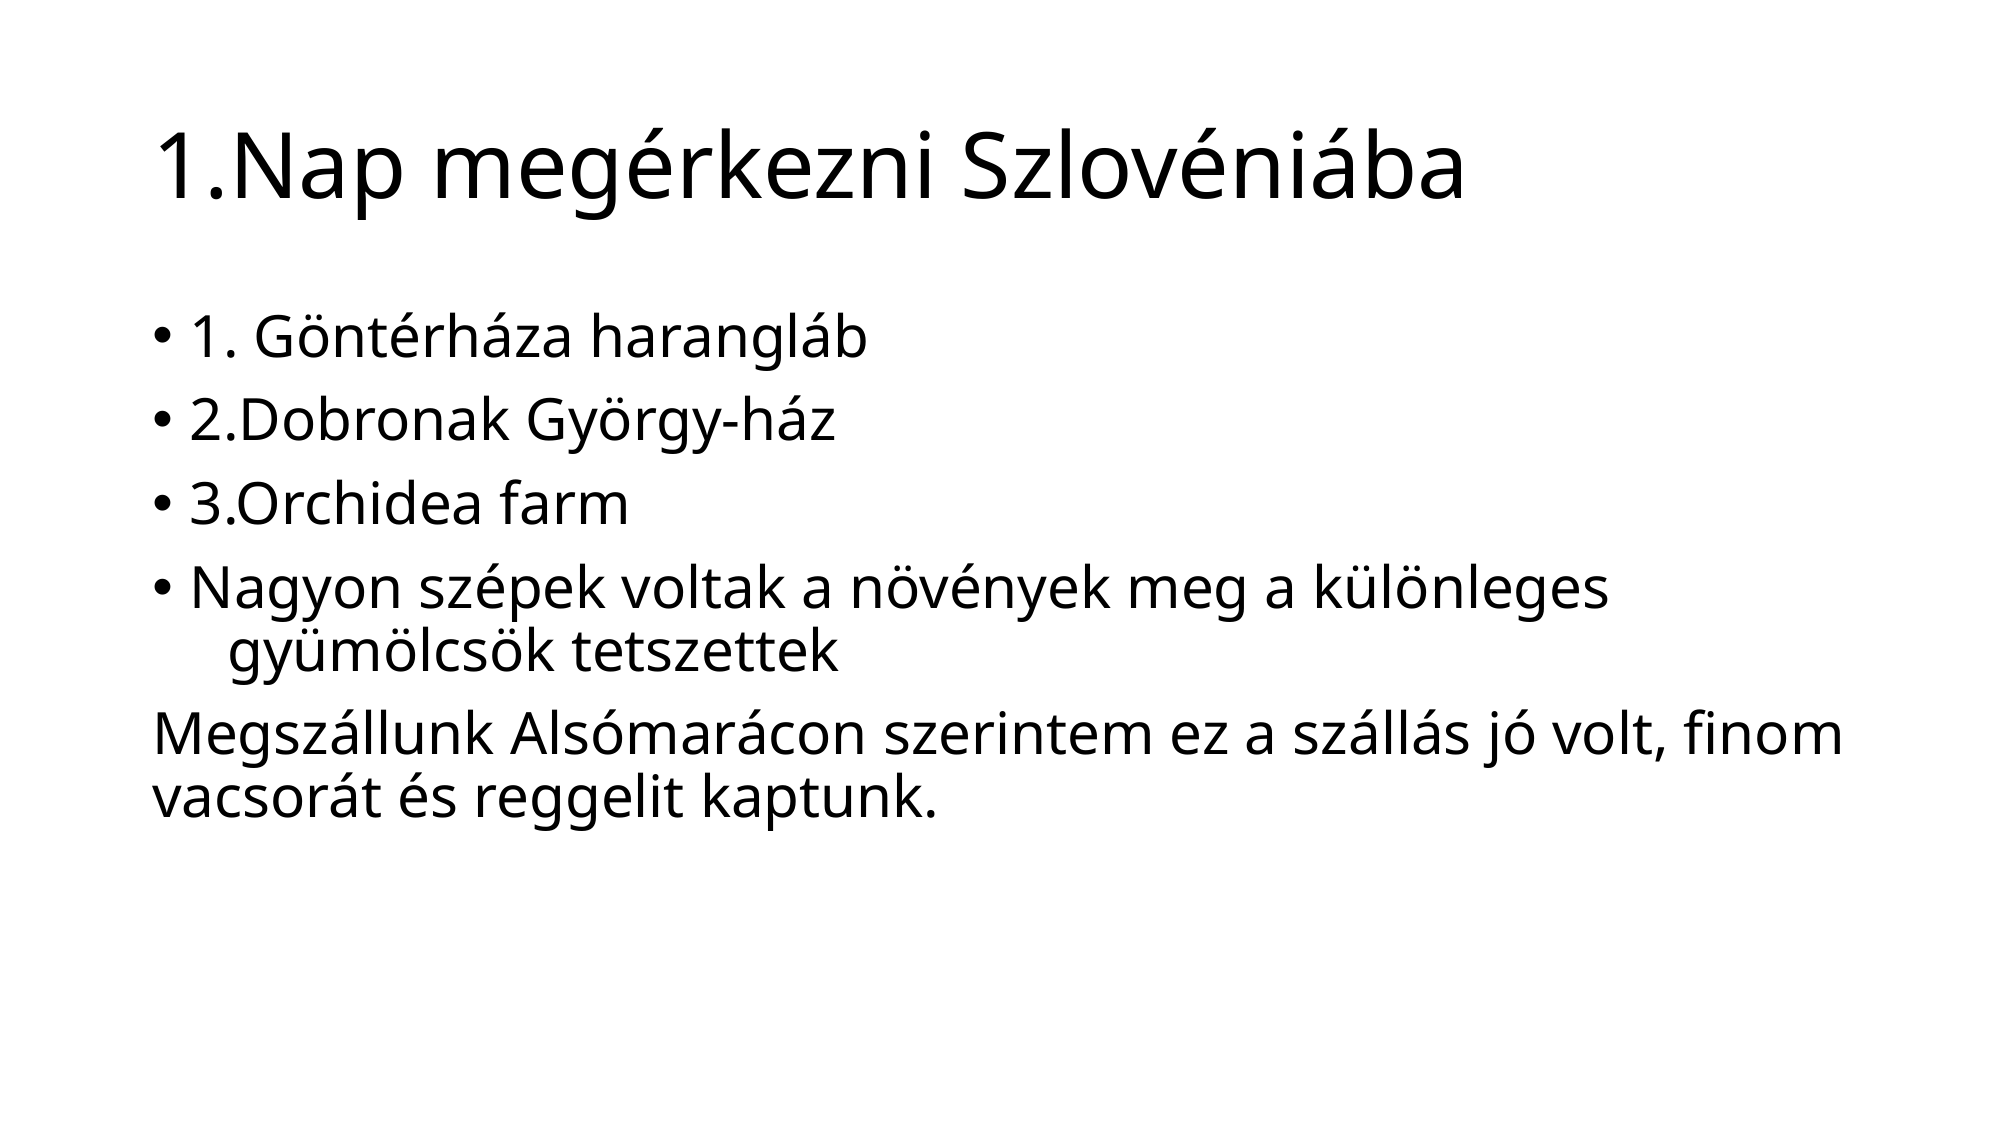

# 1.Nap megérkezni Szlovéniába
1. Göntérháza harangláb
2.Dobronak György-ház
3.Orchidea farm
Nagyon szépek voltak a növények meg a különleges gyümölcsök tetszettek
Megszállunk Alsómarácon szerintem ez a szállás jó volt, finom vacsorát és reggelit kaptunk.